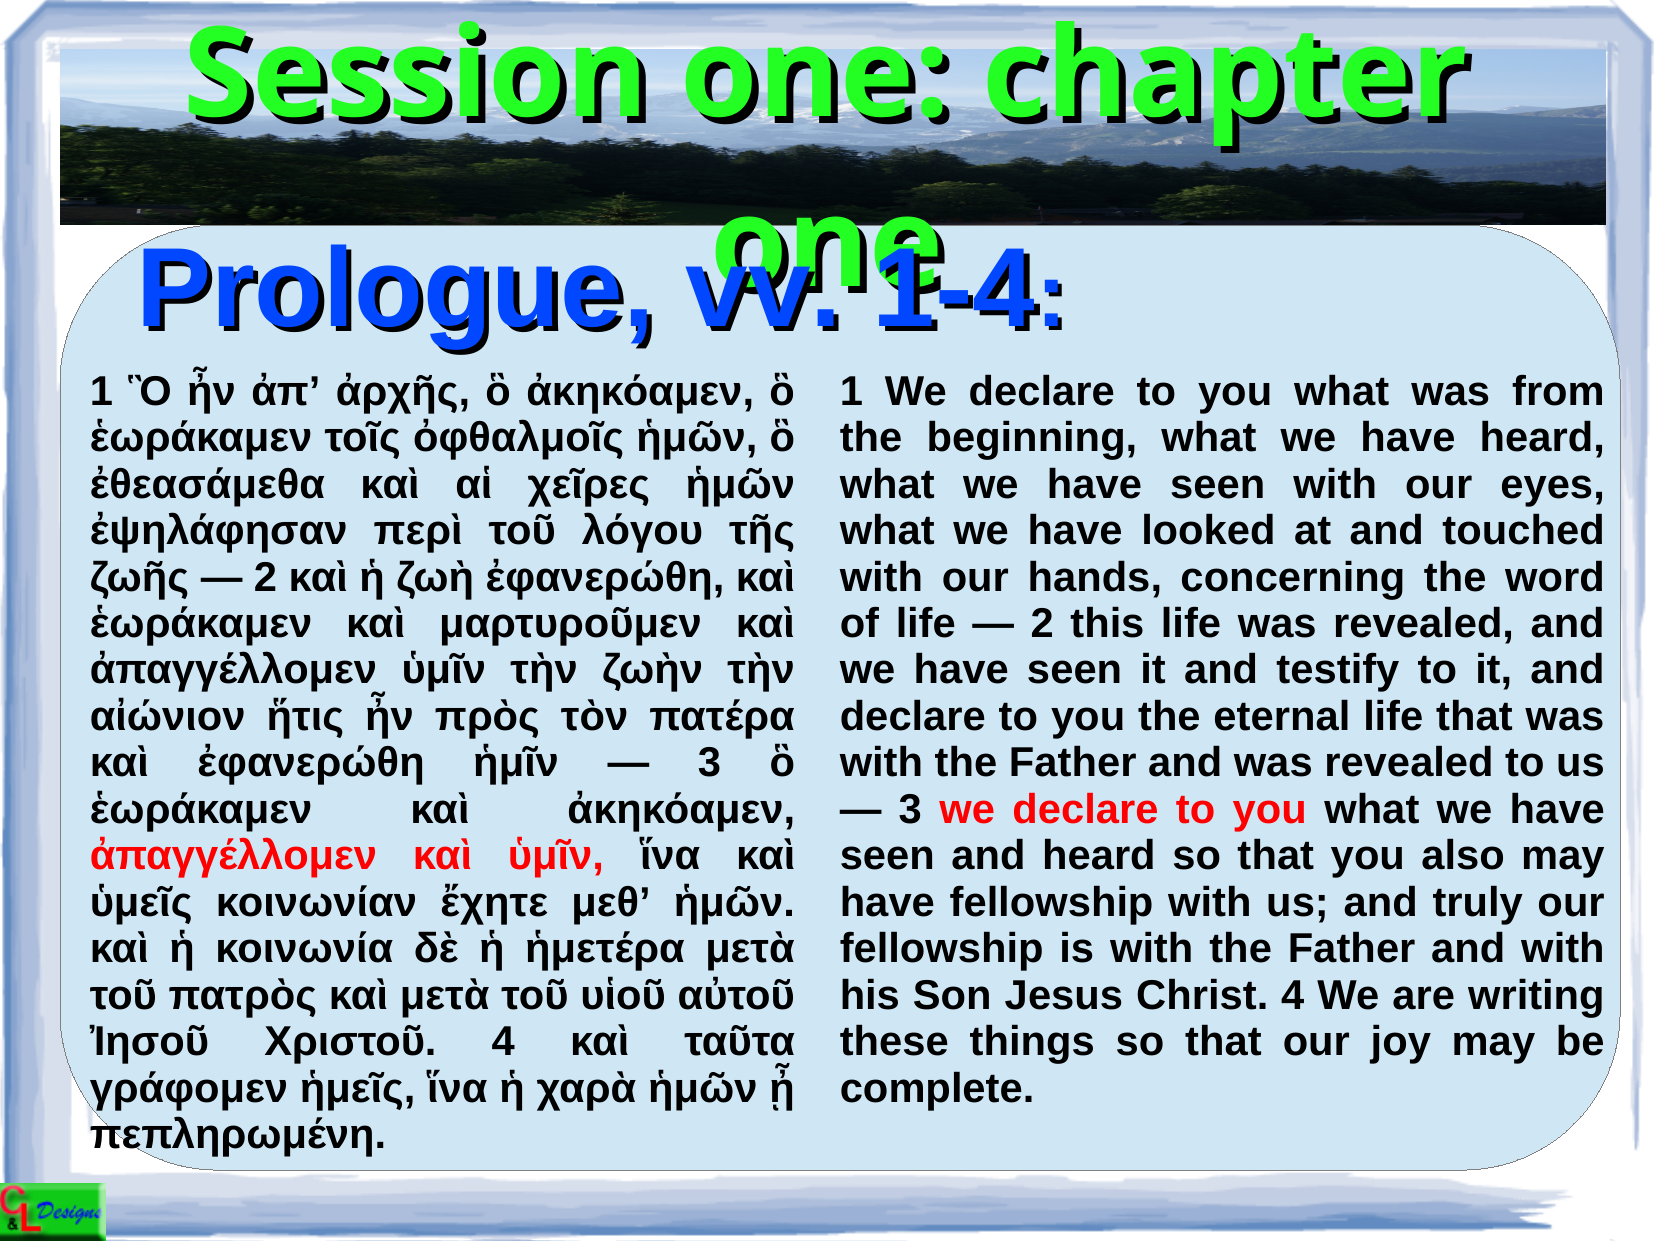

# Session one: chapter one
 Prologue, vv. 1-4:
1 Ὃ ἦν ἀπʼ ἀρχῆς, ὃ ἀκηκόαμεν, ὃ ἑωράκαμεν τοῖς ὀφθαλμοῖς ἡμῶν, ὃ ἐθεασάμεθα καὶ αἱ χεῖρες ἡμῶν ἐψηλάφησαν περὶ τοῦ λόγου τῆς ζωῆς — 2 καὶ ἡ ζωὴ ἐφανερώθη, καὶ ἑωράκαμεν καὶ μαρτυροῦμεν καὶ ἀπαγγέλλομεν ὑμῖν τὴν ζωὴν τὴν αἰώνιον ἥτις ἦν πρὸς τὸν πατέρα καὶ ἐφανερώθη ἡμῖν — 3 ὃ ἑωράκαμεν καὶ ἀκηκόαμεν, ἀπαγγέλλομεν καὶ ὑμῖν, ἵνα καὶ ὑμεῖς κοινωνίαν ἔχητε μεθʼ ἡμῶν. καὶ ἡ κοινωνία δὲ ἡ ἡμετέρα μετὰ τοῦ πατρὸς καὶ μετὰ τοῦ υἱοῦ αὐτοῦ Ἰησοῦ Χριστοῦ. 4 καὶ ταῦτα γράφομεν ἡμεῖς, ἵνα ἡ χαρὰ ἡμῶν ᾖ πεπληρωμένη.
1 We declare to you what was from the beginning, what we have heard, what we have seen with our eyes, what we have looked at and touched with our hands, concerning the word of life — 2 this life was revealed, and we have seen it and testify to it, and declare to you the eternal life that was with the Father and was revealed to us — 3 we declare to you what we have seen and heard so that you also may have fellowship with us; and truly our fellowship is with the Father and with his Son Jesus Christ. 4 We are writing these things so that our joy may be complete.